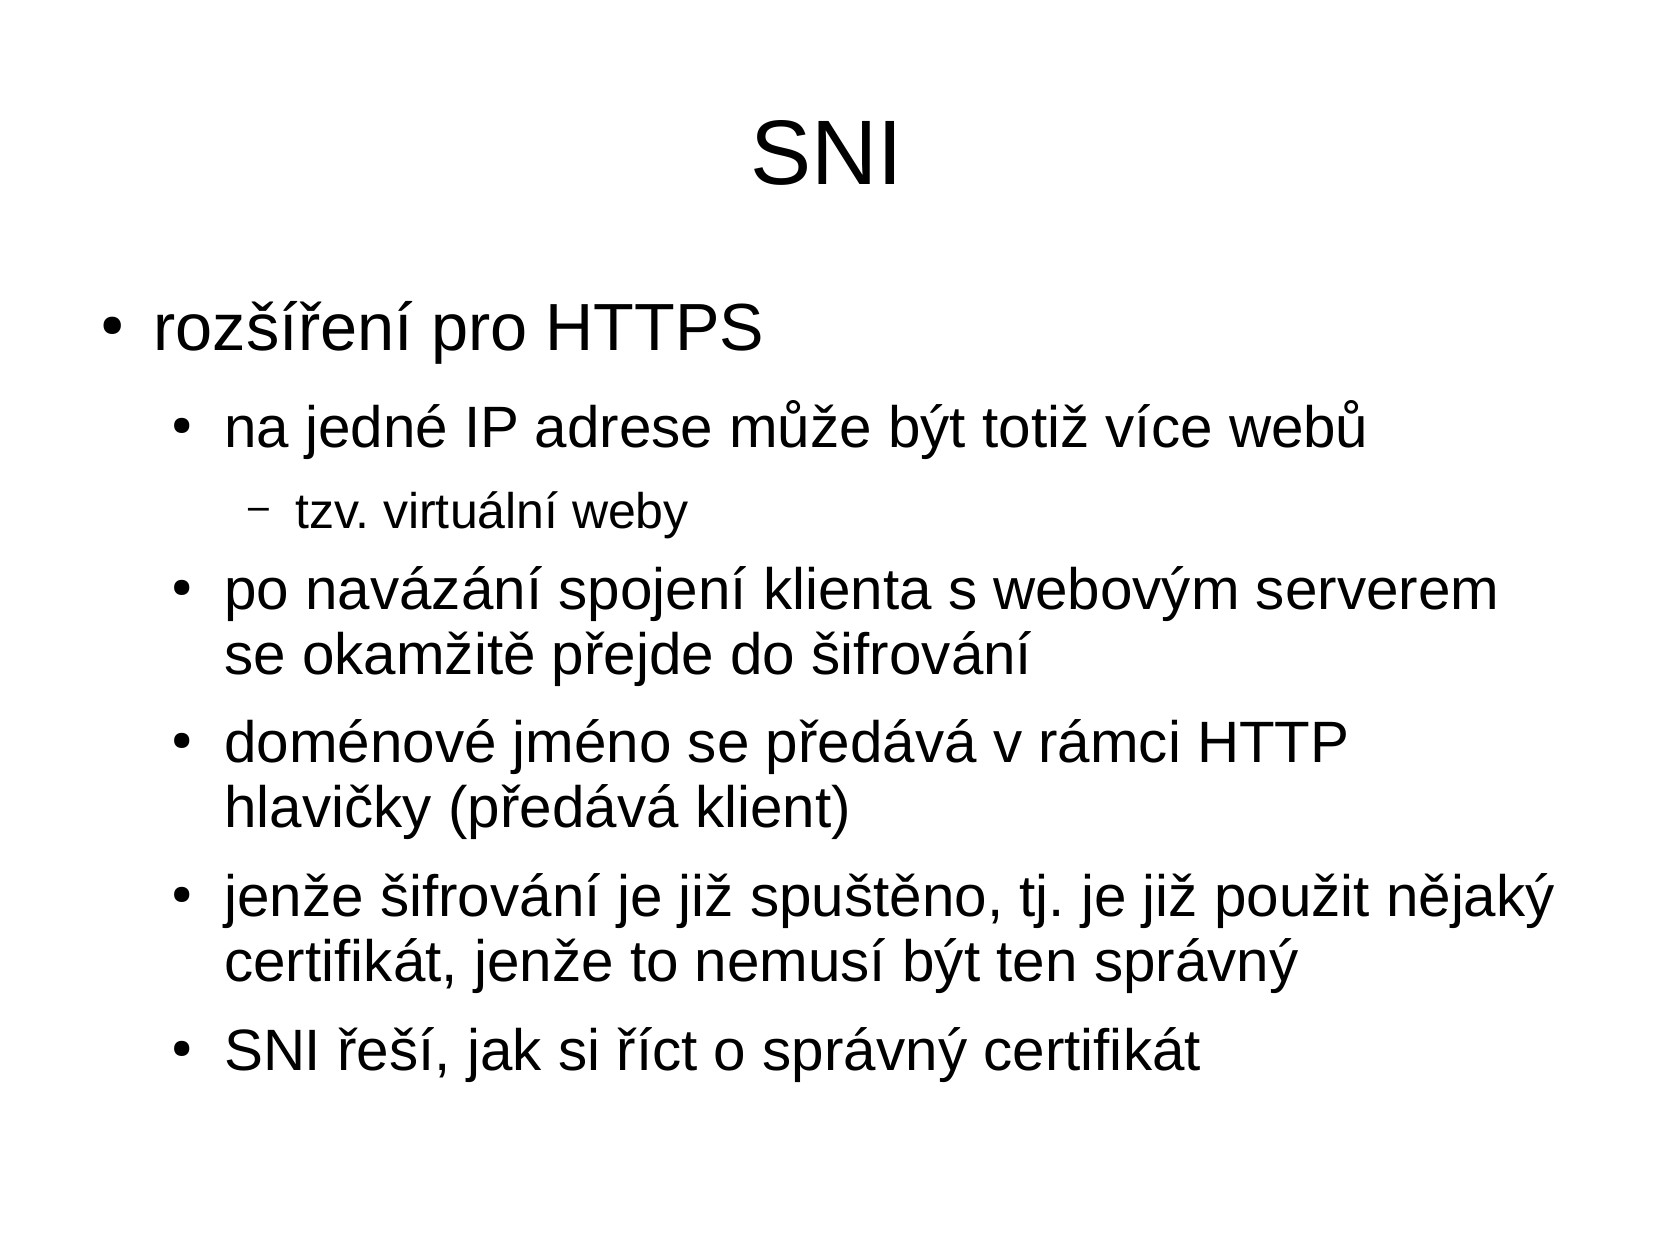

# SNI
rozšíření pro HTTPS
na jedné IP adrese může být totiž více webů
tzv. virtuální weby
po navázání spojení klienta s webovým serverem se okamžitě přejde do šifrování
doménové jméno se předává v rámci HTTP hlavičky (předává klient)
jenže šifrování je již spuštěno, tj. je již použit nějaký certifikát, jenže to nemusí být ten správný
SNI řeší, jak si říct o správný certifikát